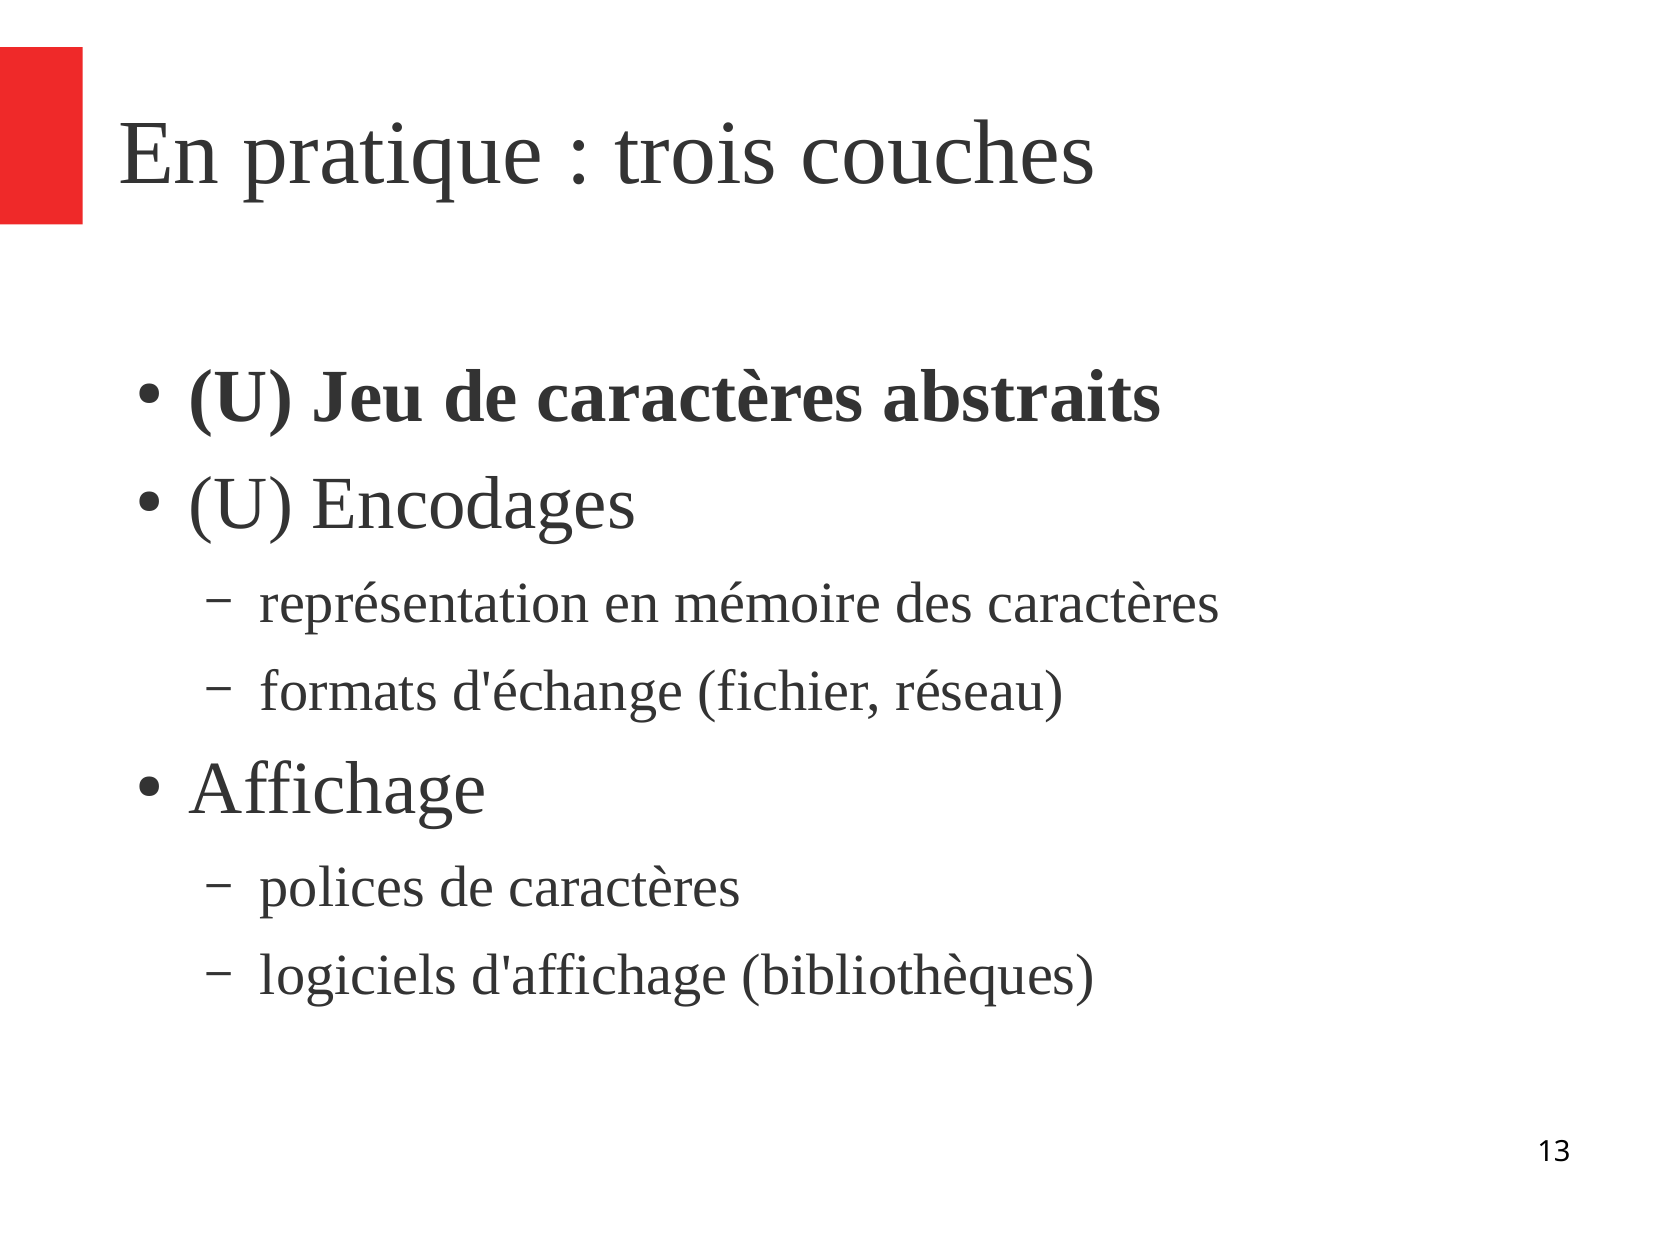

# En pratique : trois couches
(U) Jeu de caractères abstraits
(U) Encodages
représentation en mémoire des caractères
formats d'échange (fichier, réseau)
Affichage
polices de caractères
logiciels d'affichage (bibliothèques)
13